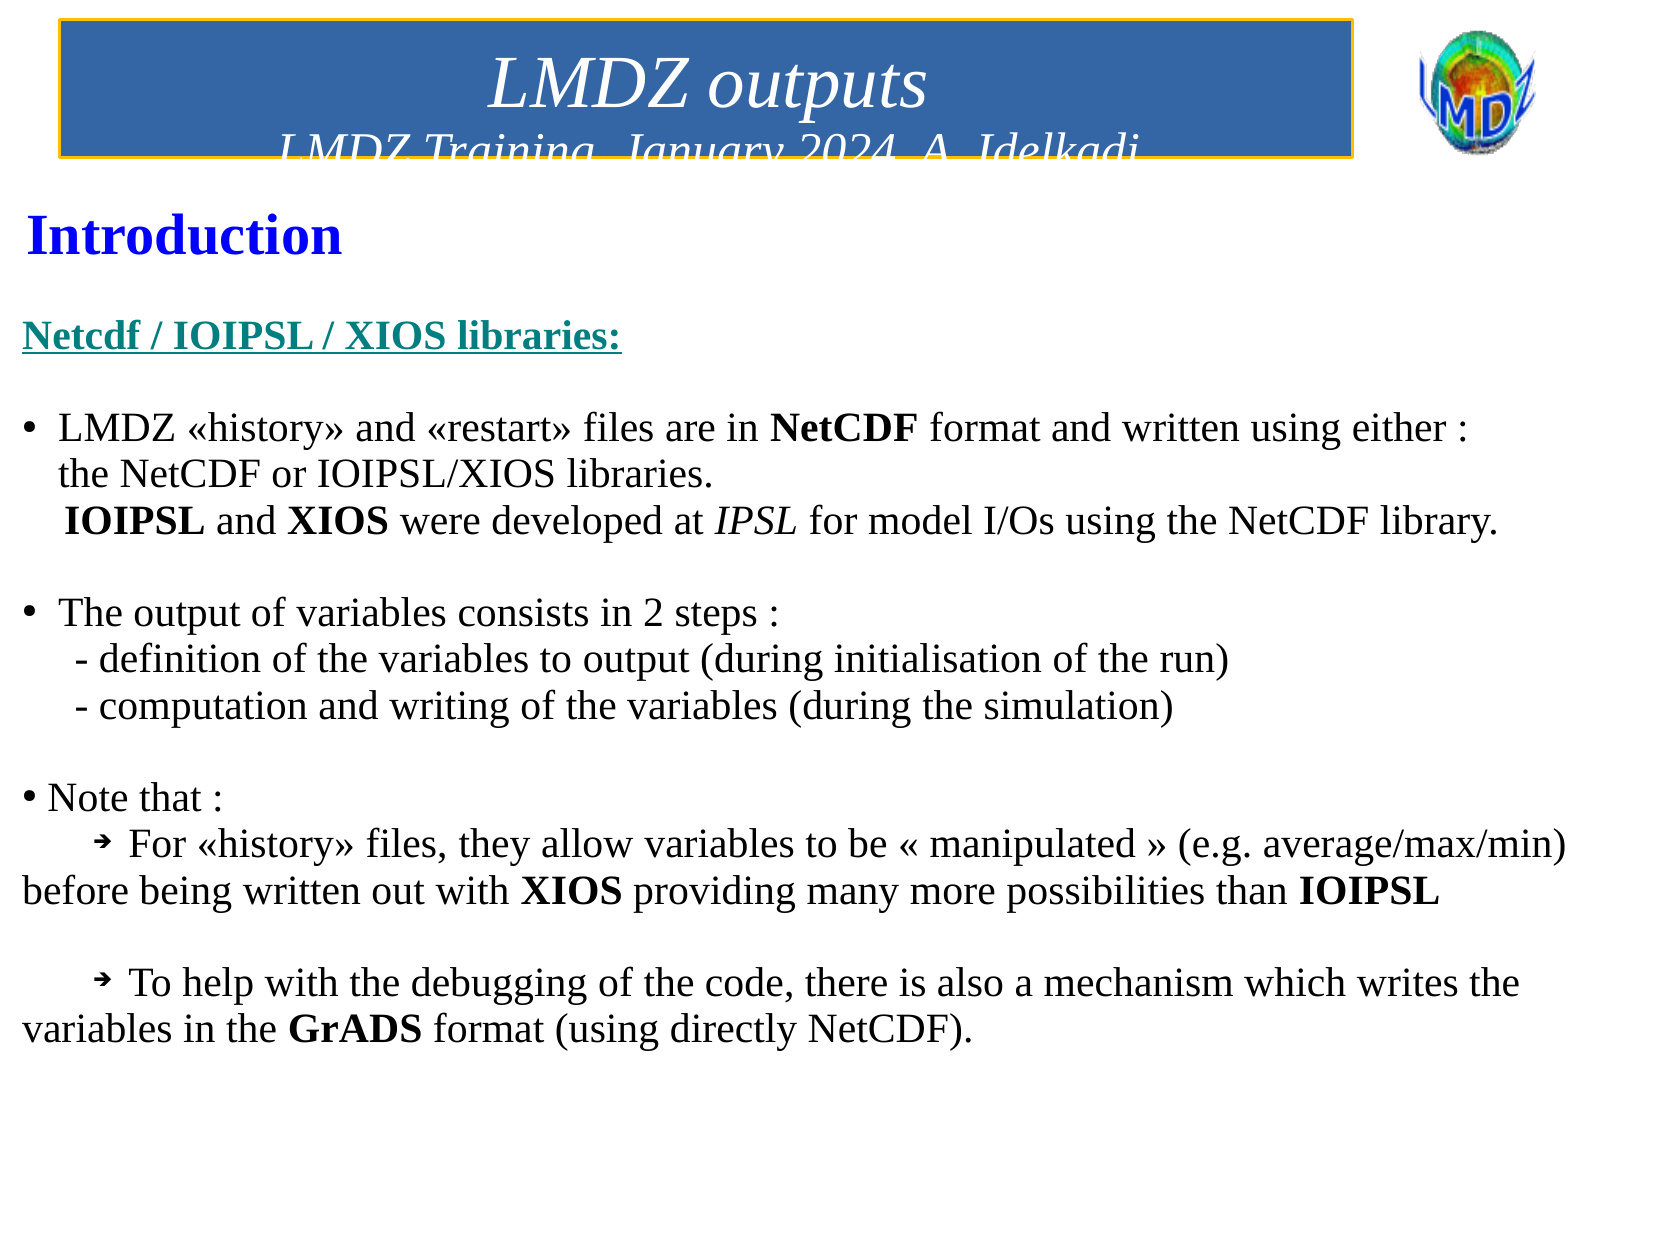

LMDZ outputs
LMDZ Training, January 2024, A. Idelkadi
Introduction
Netcdf / IOIPSL / XIOS libraries:
 LMDZ «history» and «restart» files are in NetCDF format and written using either :
 the NetCDF or IOIPSL/XIOS libraries.
 IOIPSL and XIOS were developed at IPSL for model I/Os using the NetCDF library.
 The output of variables consists in 2 steps :
 - definition of the variables to output (during initialisation of the run)
 - computation and writing of the variables (during the simulation)
 Note that :
For «history» files, they allow variables to be « manipulated » (e.g. average/max/min)
before being written out with XIOS providing many more possibilities than IOIPSL
To help with the debugging of the code, there is also a mechanism which writes the
variables in the GrADS format (using directly NetCDF).